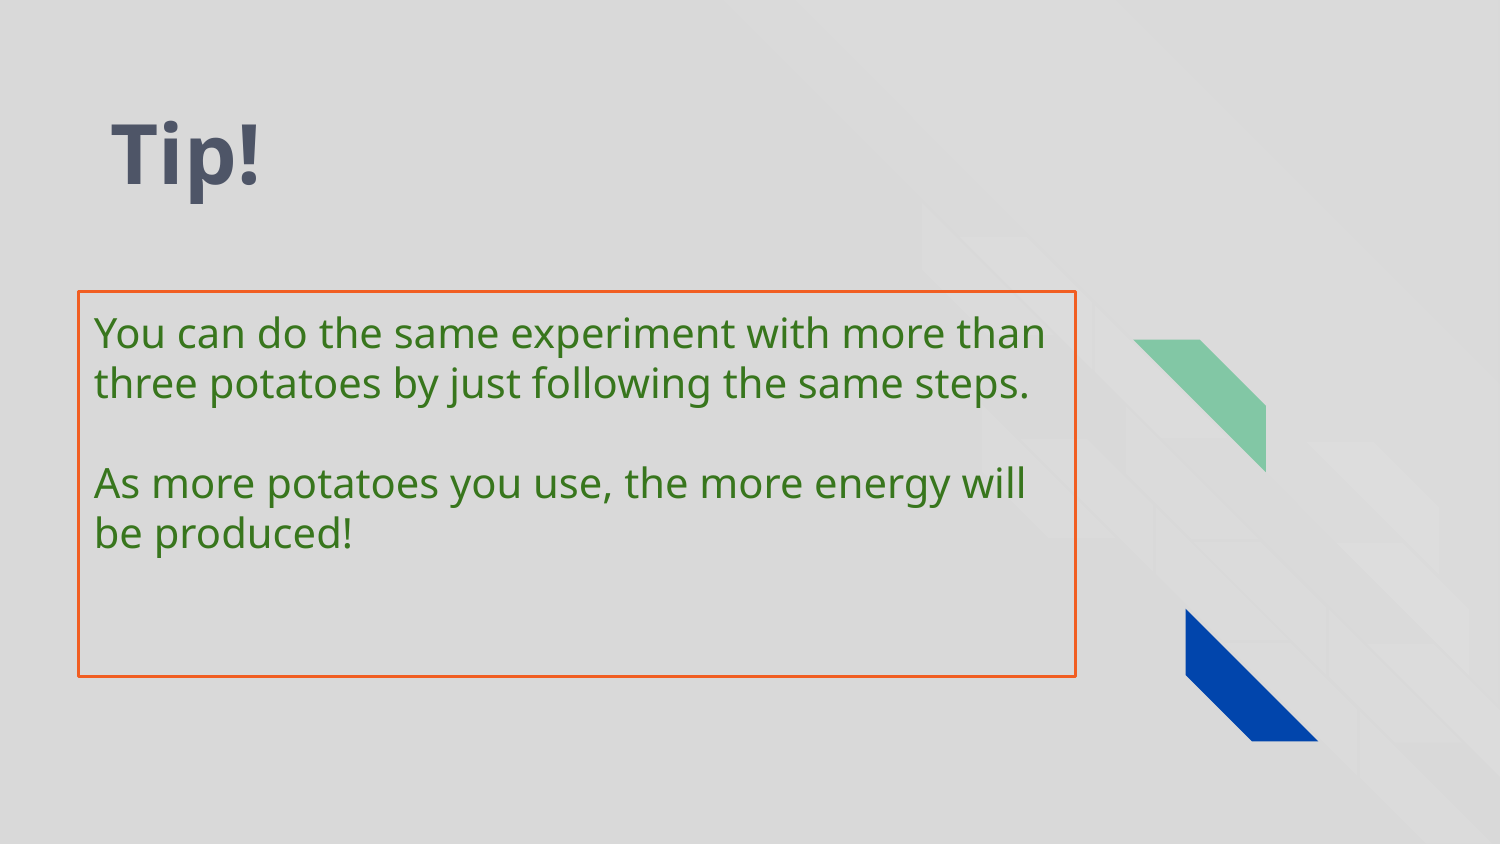

# Tip!
You can do the same experiment with more than three potatoes by just following the same steps.
As more potatoes you use, the more energy will be produced!